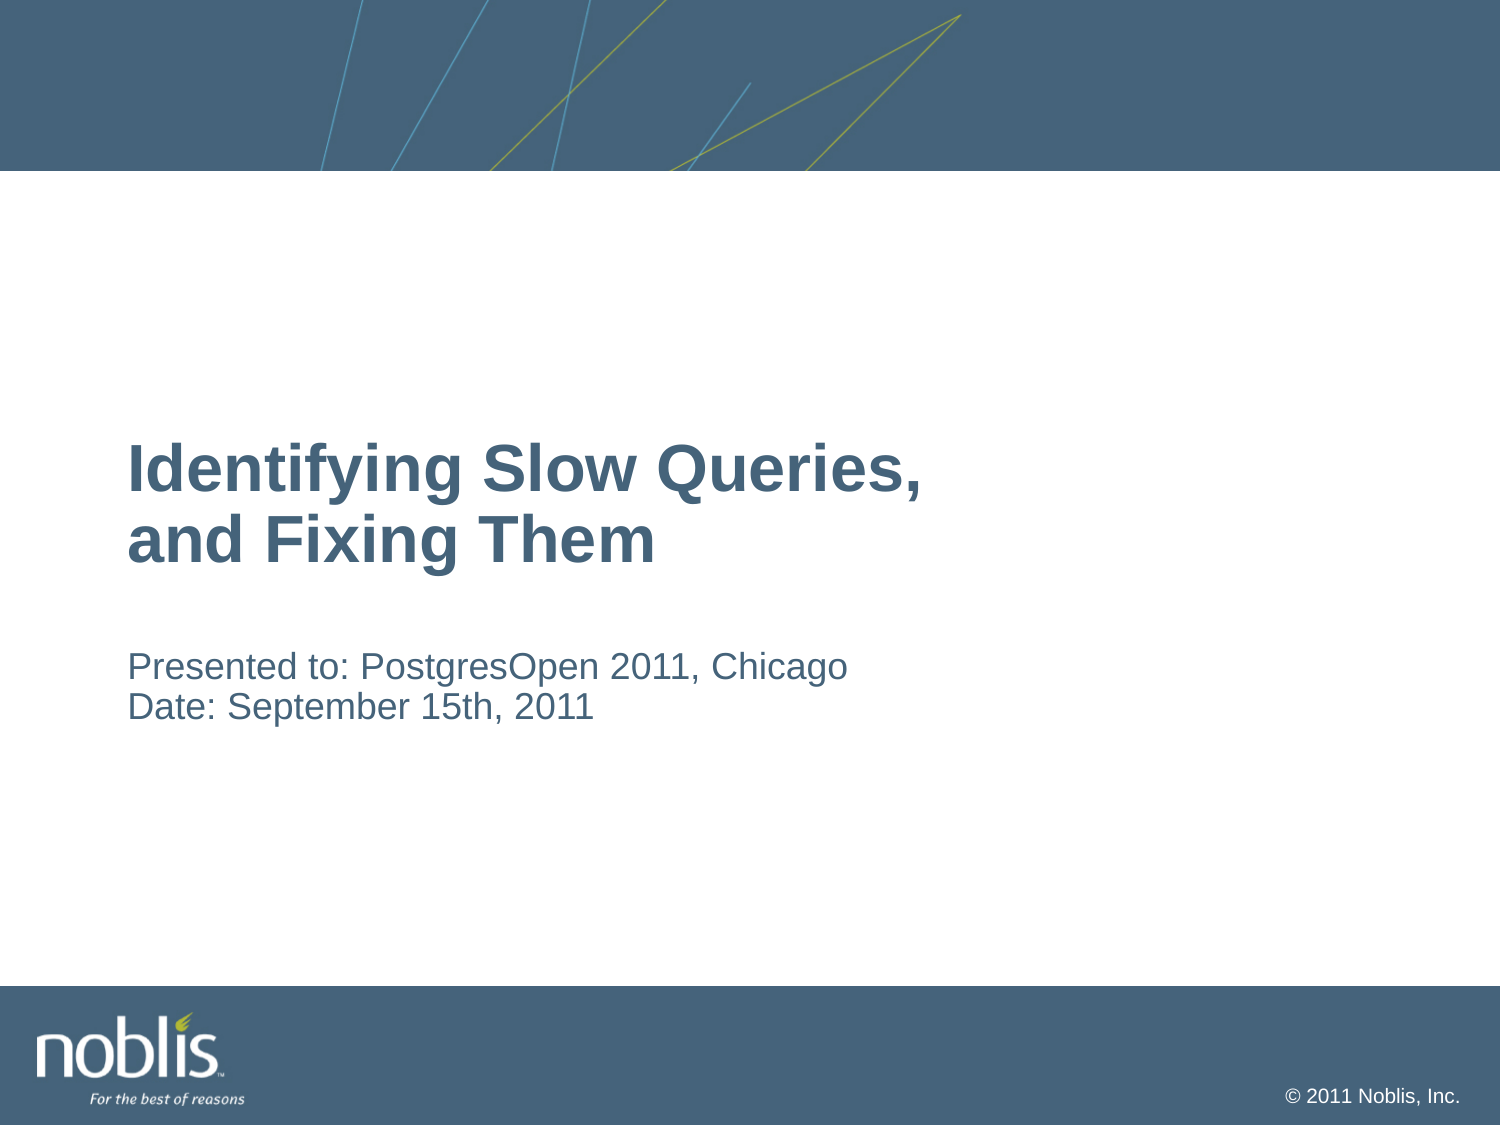

# Identifying Slow Queries, and Fixing Them Presented to: PostgresOpen 2011, Chicago Date: September 15th, 2011